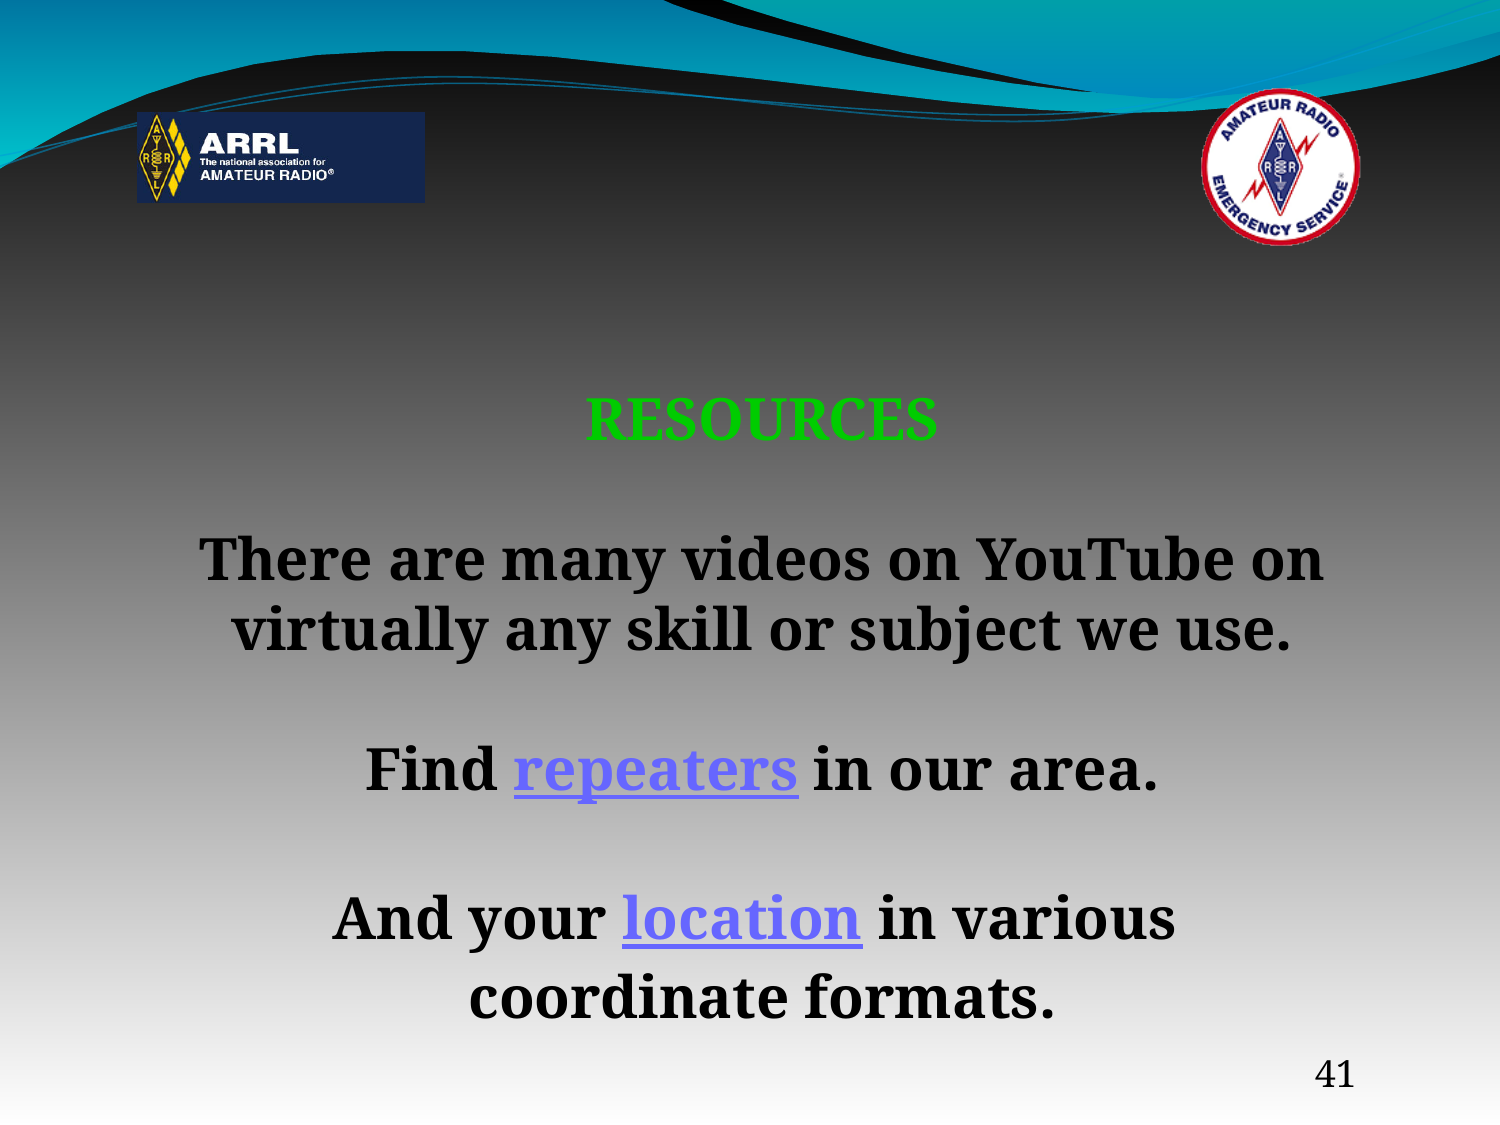

#
RESOURCES
There are many videos on YouTube on virtually any skill or subject we use.
Find repeaters in our area.
And your location in various
coordinate formats.